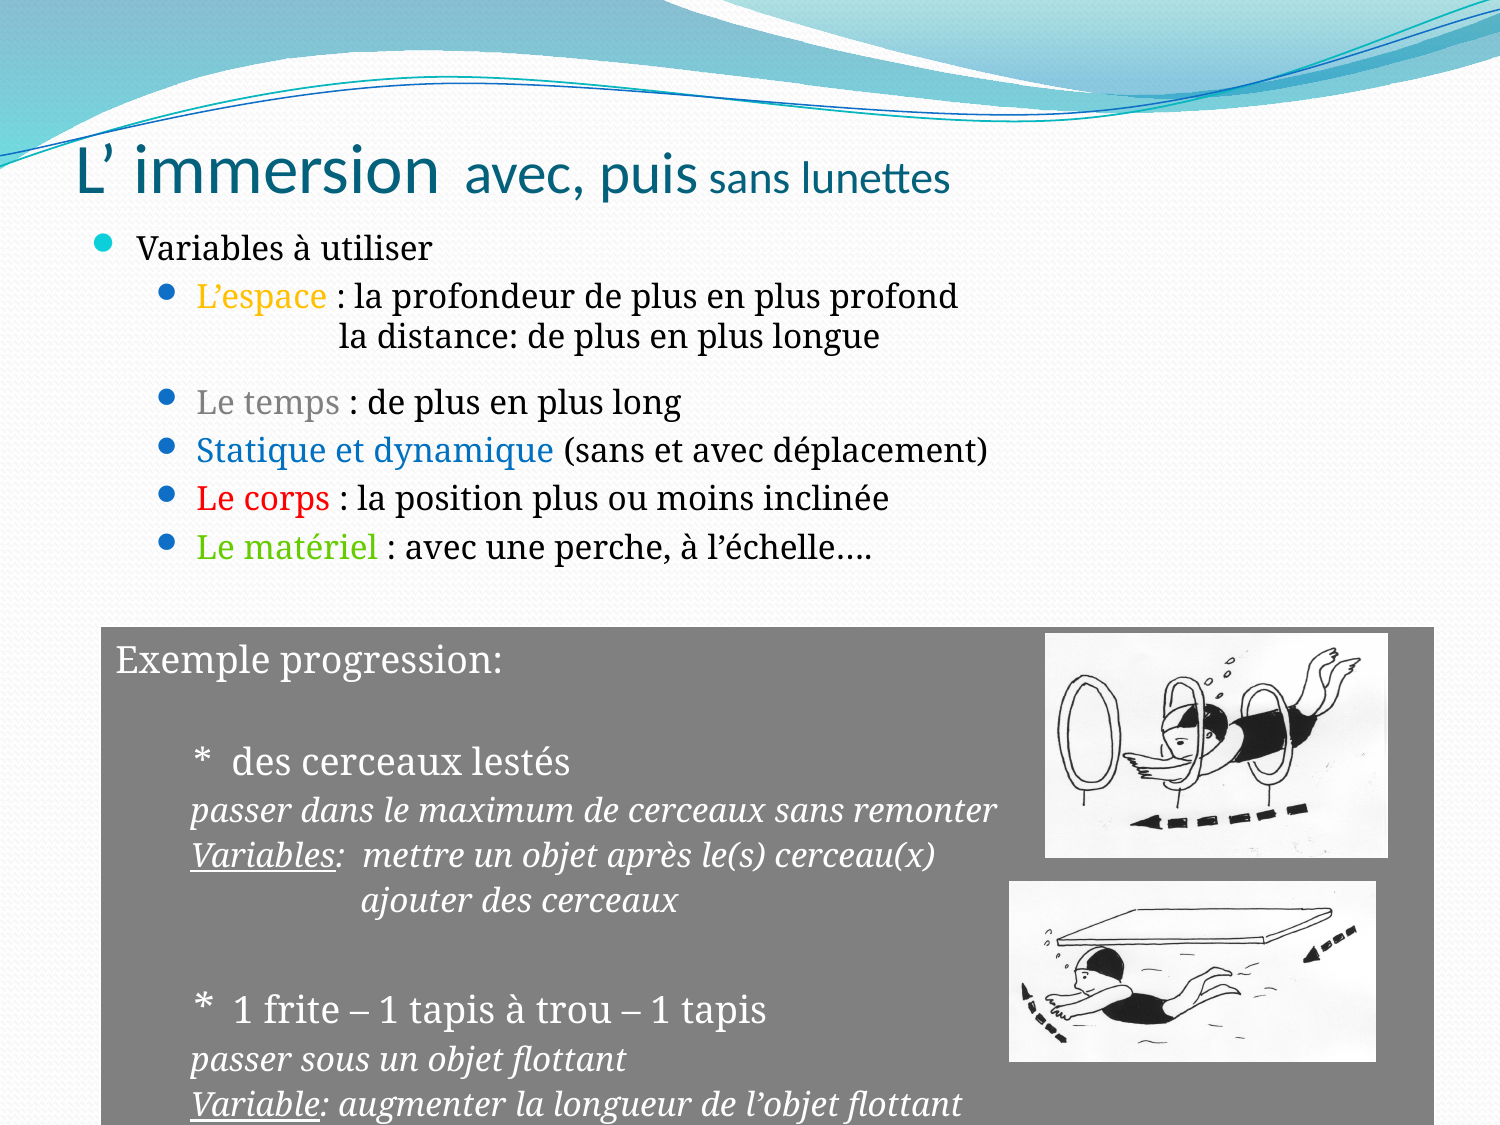

# L’ immersion avec, puis sans lunettes
Variables à utiliser
L’espace : la profondeur de plus en plus profond
 la distance: de plus en plus longue
Le temps : de plus en plus long
Statique et dynamique (sans et avec déplacement)
Le corps : la position plus ou moins inclinée
Le matériel : avec une perche, à l’échelle….
| Exemple progression: \* des cerceaux lestés passer dans le maximum de cerceaux sans remonter Variables: mettre un objet après le(s) cerceau(x) ajouter des cerceaux \* 1 frite – 1 tapis à trou – 1 tapis passer sous un objet flottant Variable: augmenter la longueur de l’objet flottant |
| --- |